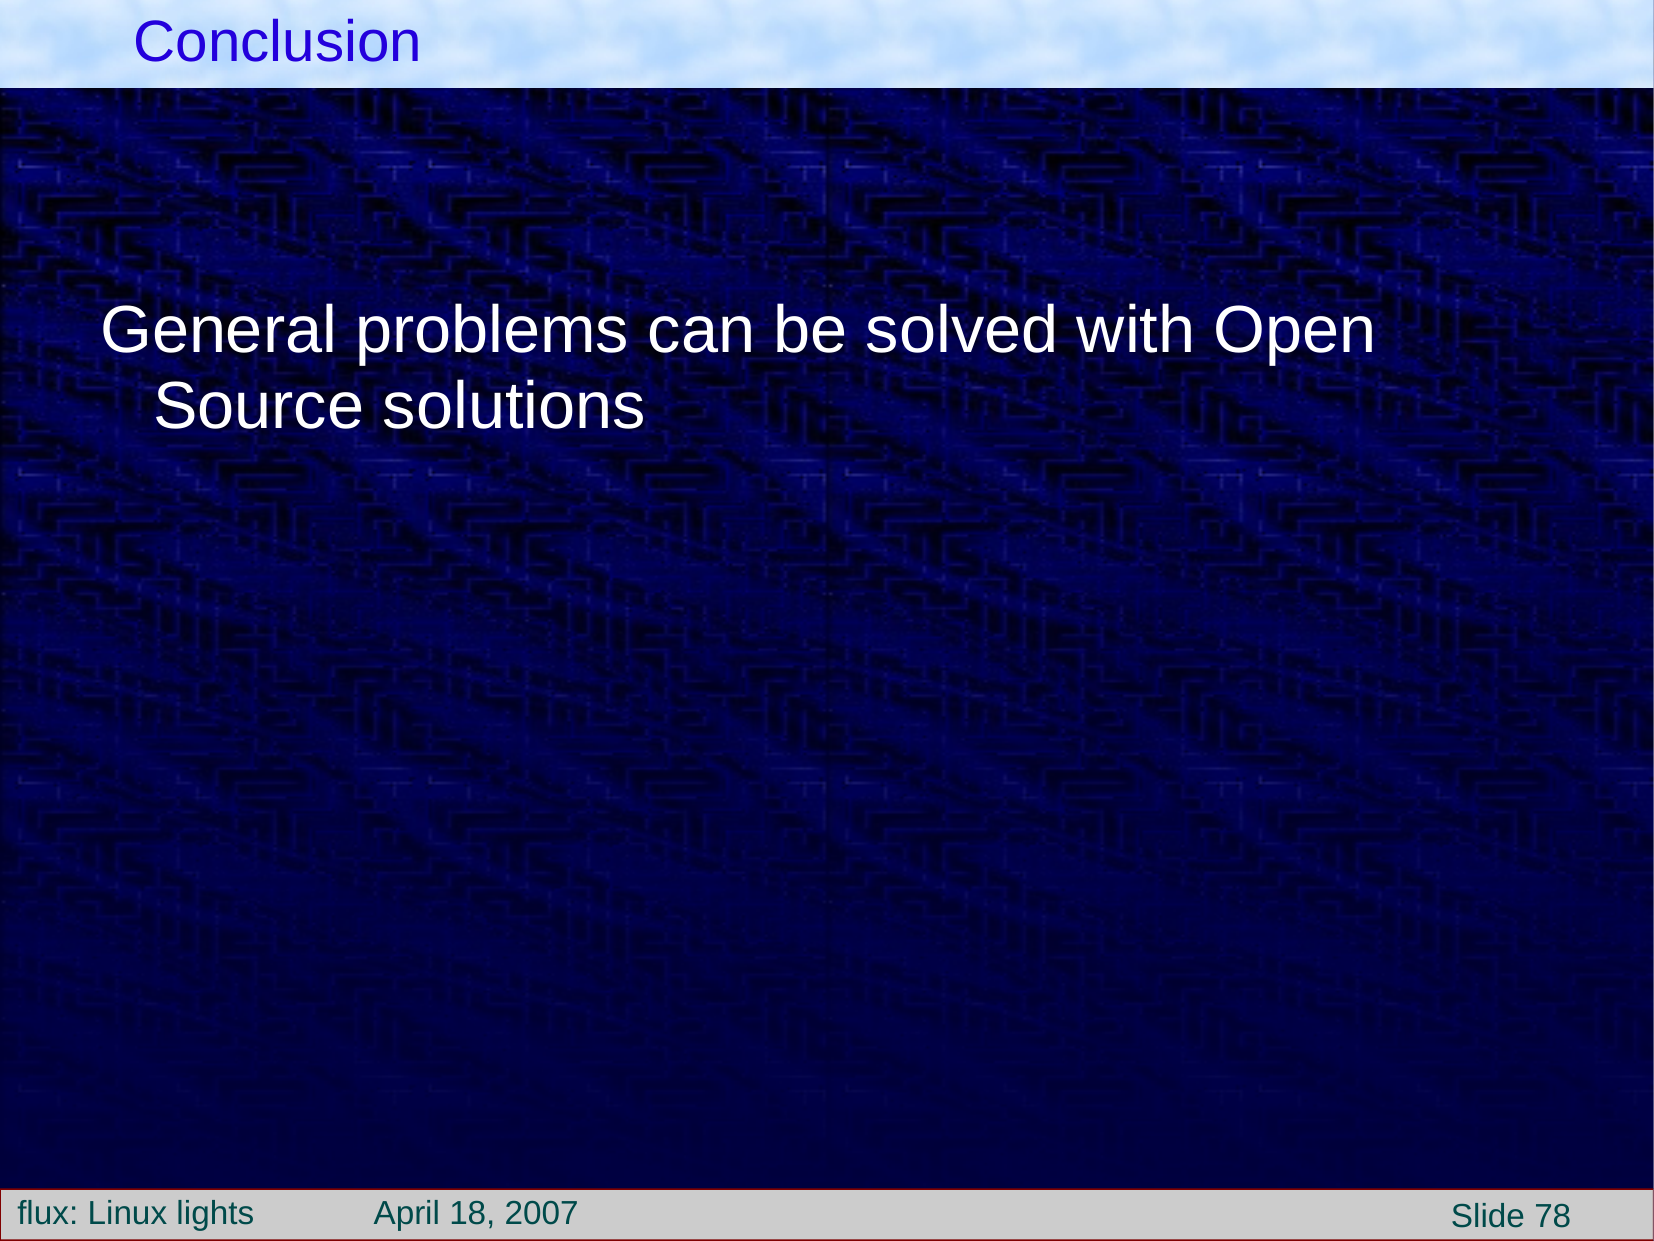

Conclusion
# General problems can be solved with Open Source solutions
flux: Linux lights	April 18, 2007
Slide